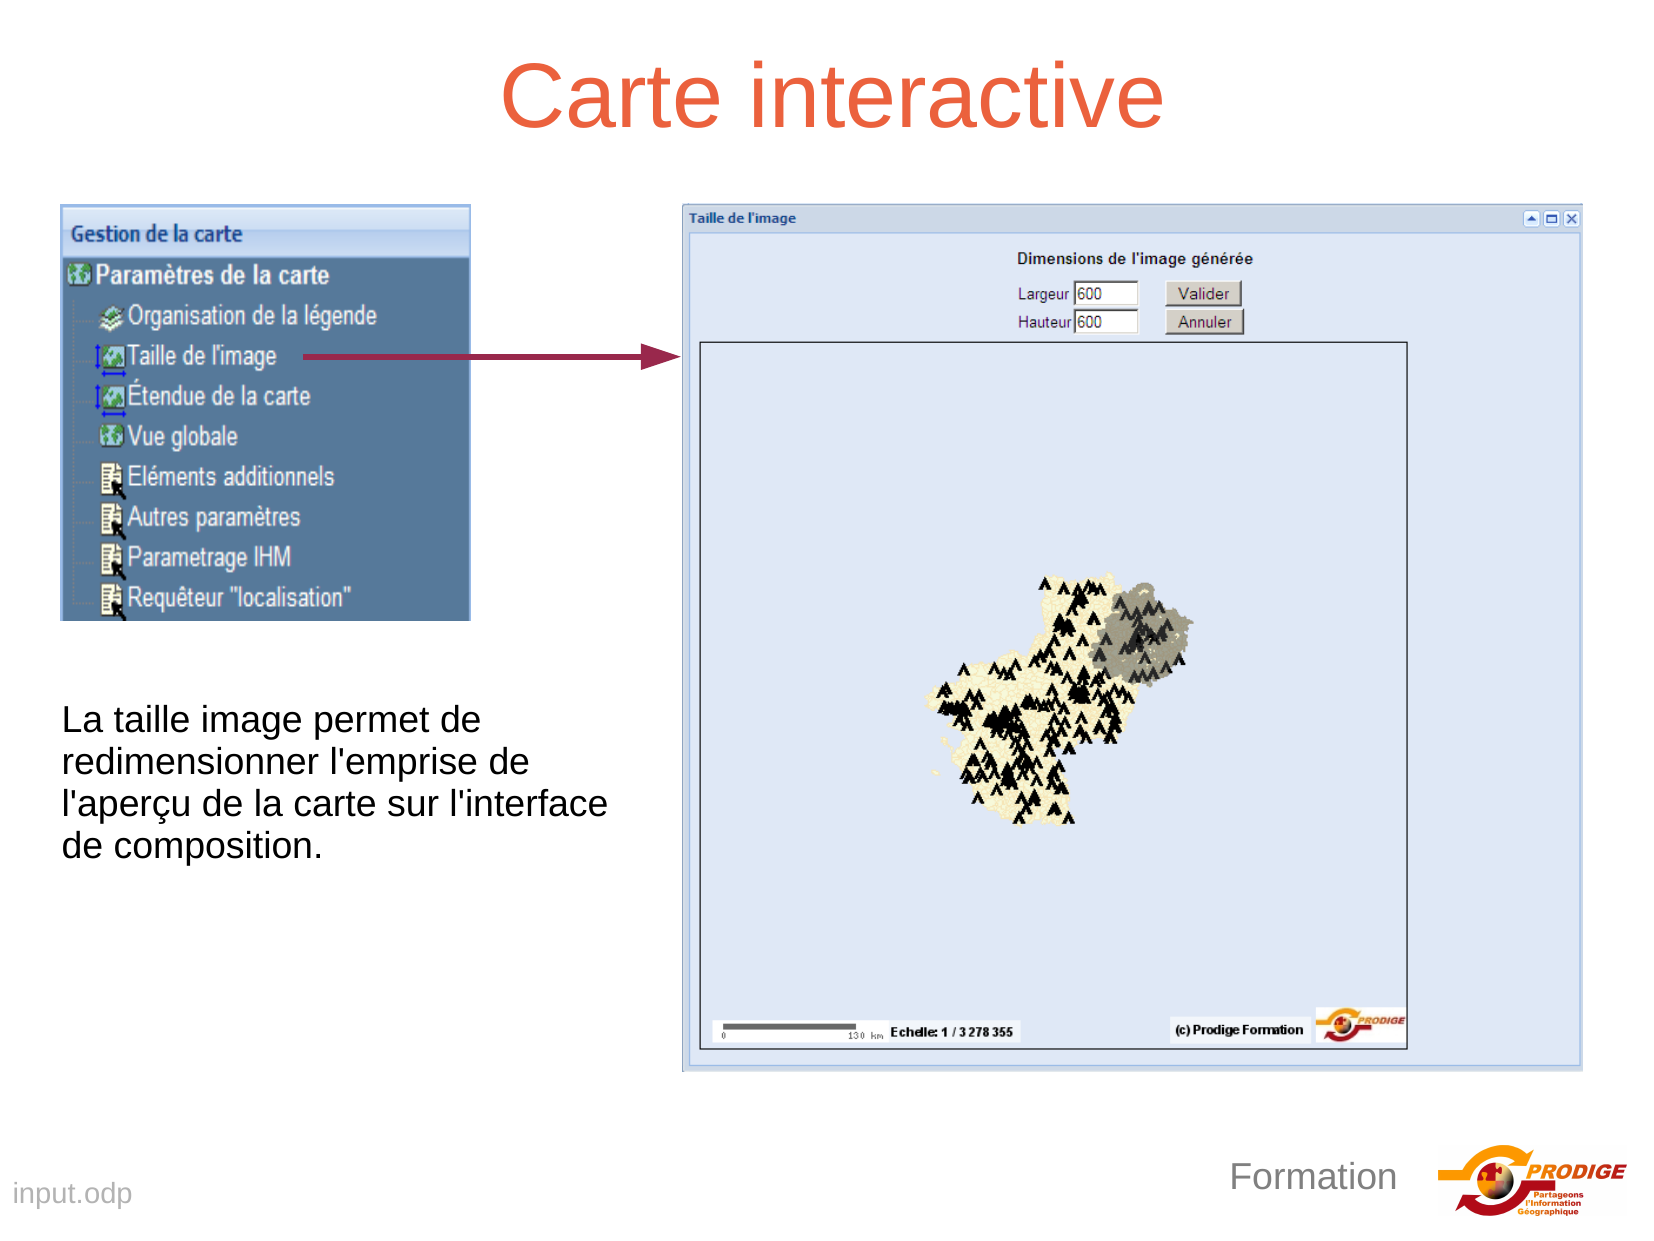

# Carte interactive
La taille image permet de
redimensionner l'emprise de
l'aperçu de la carte sur l'interface
de composition.